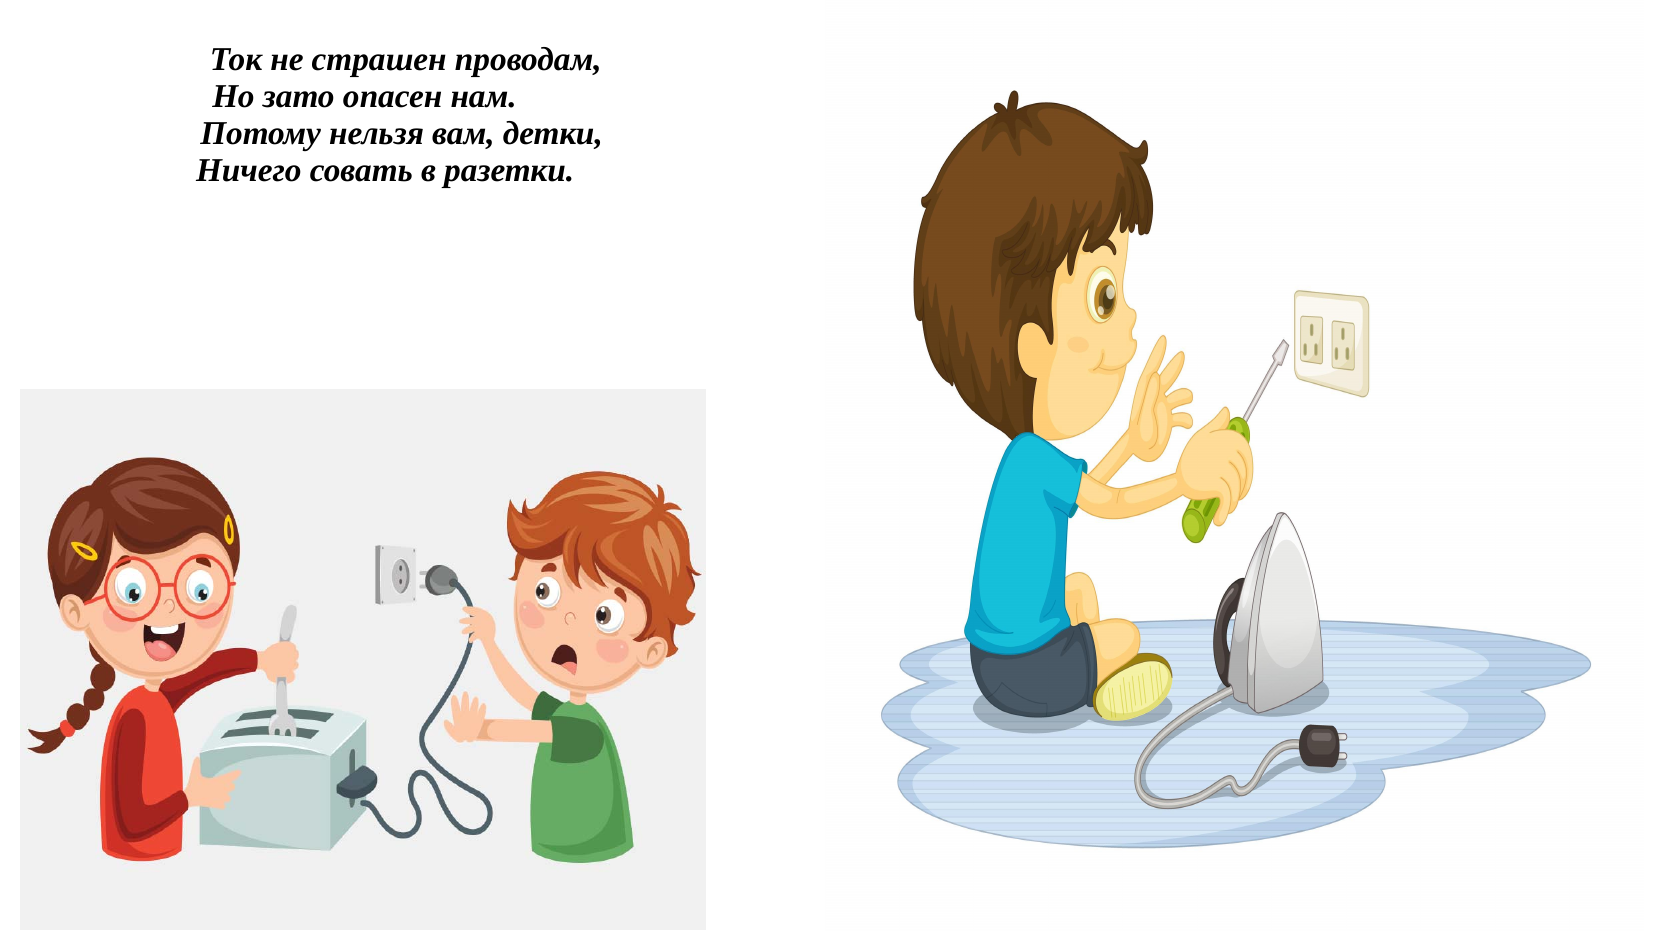

# Ток не страшен проводам, Но зато опасен нам. Потому нельзя вам, детки, Ничего совать в разетки.